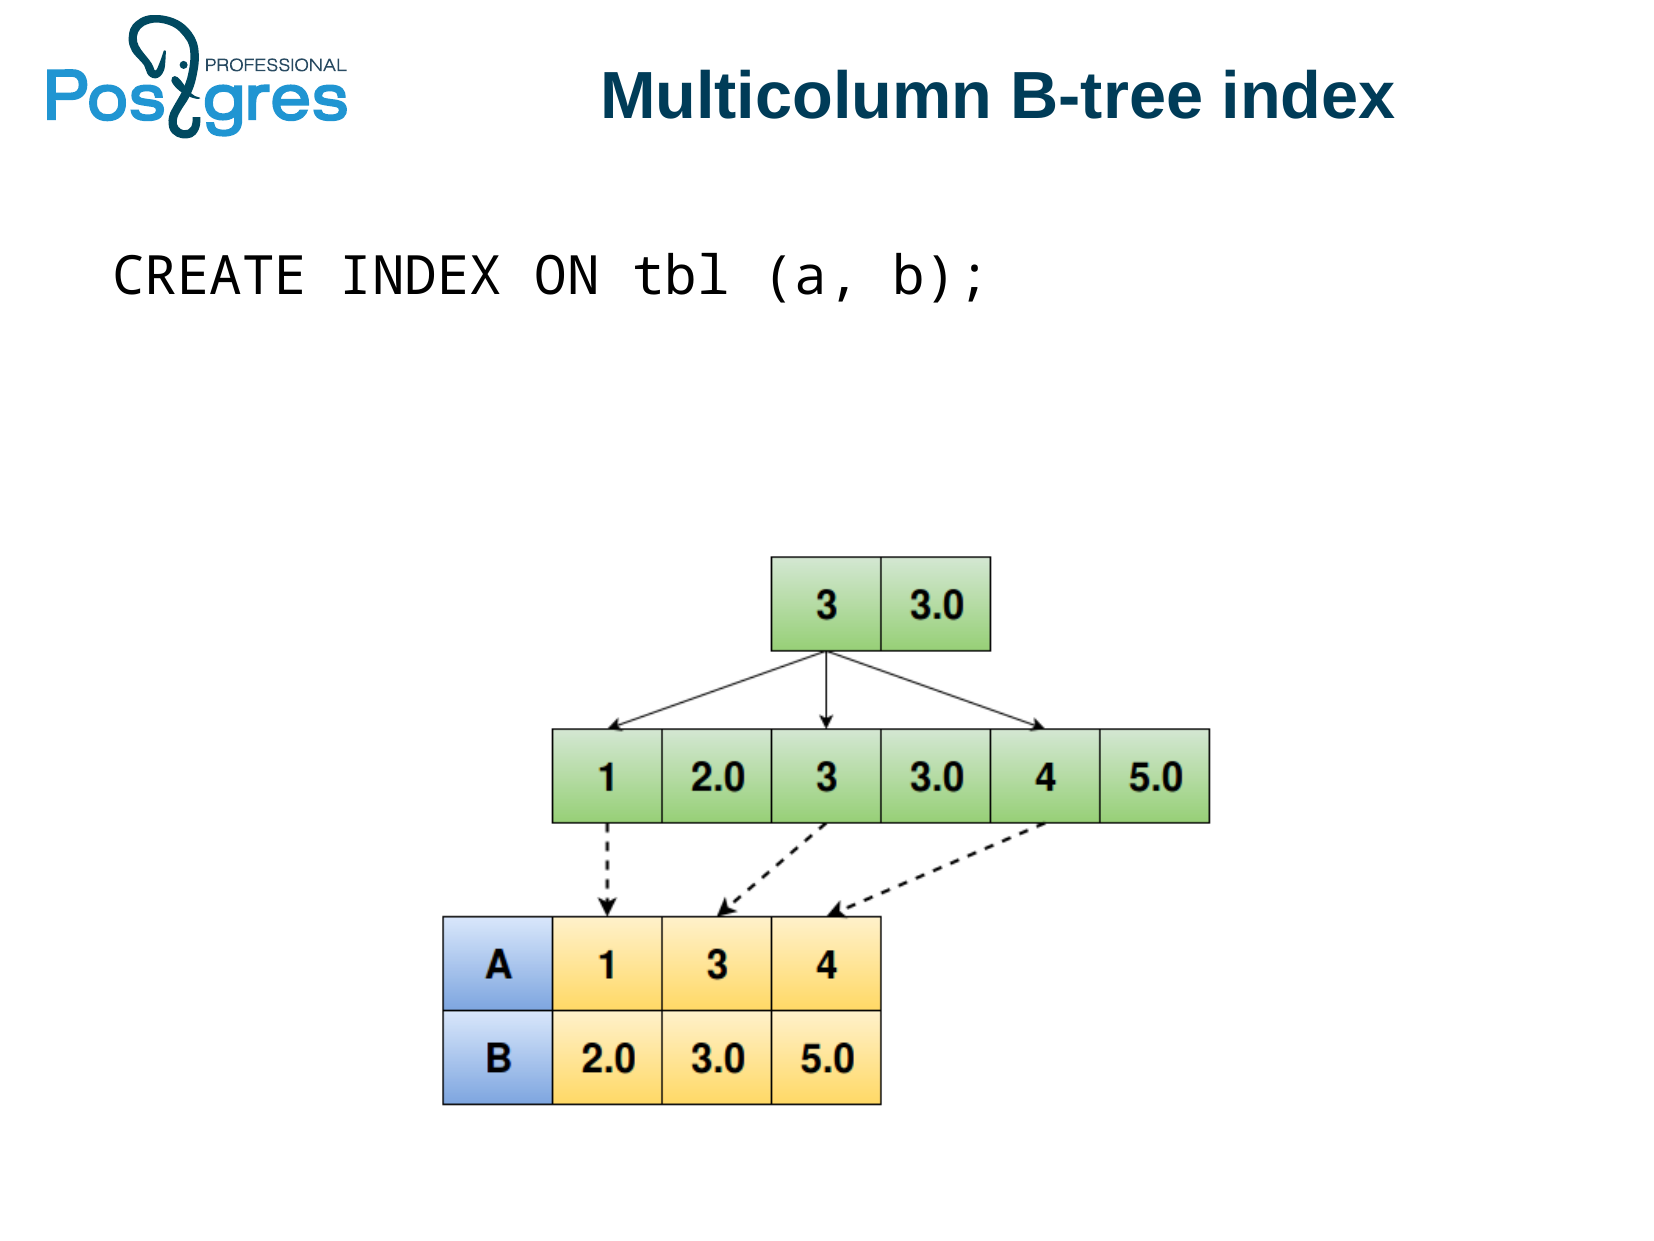

# Multicolumn B-tree index
CREATE INDEX ON tbl (a, b);